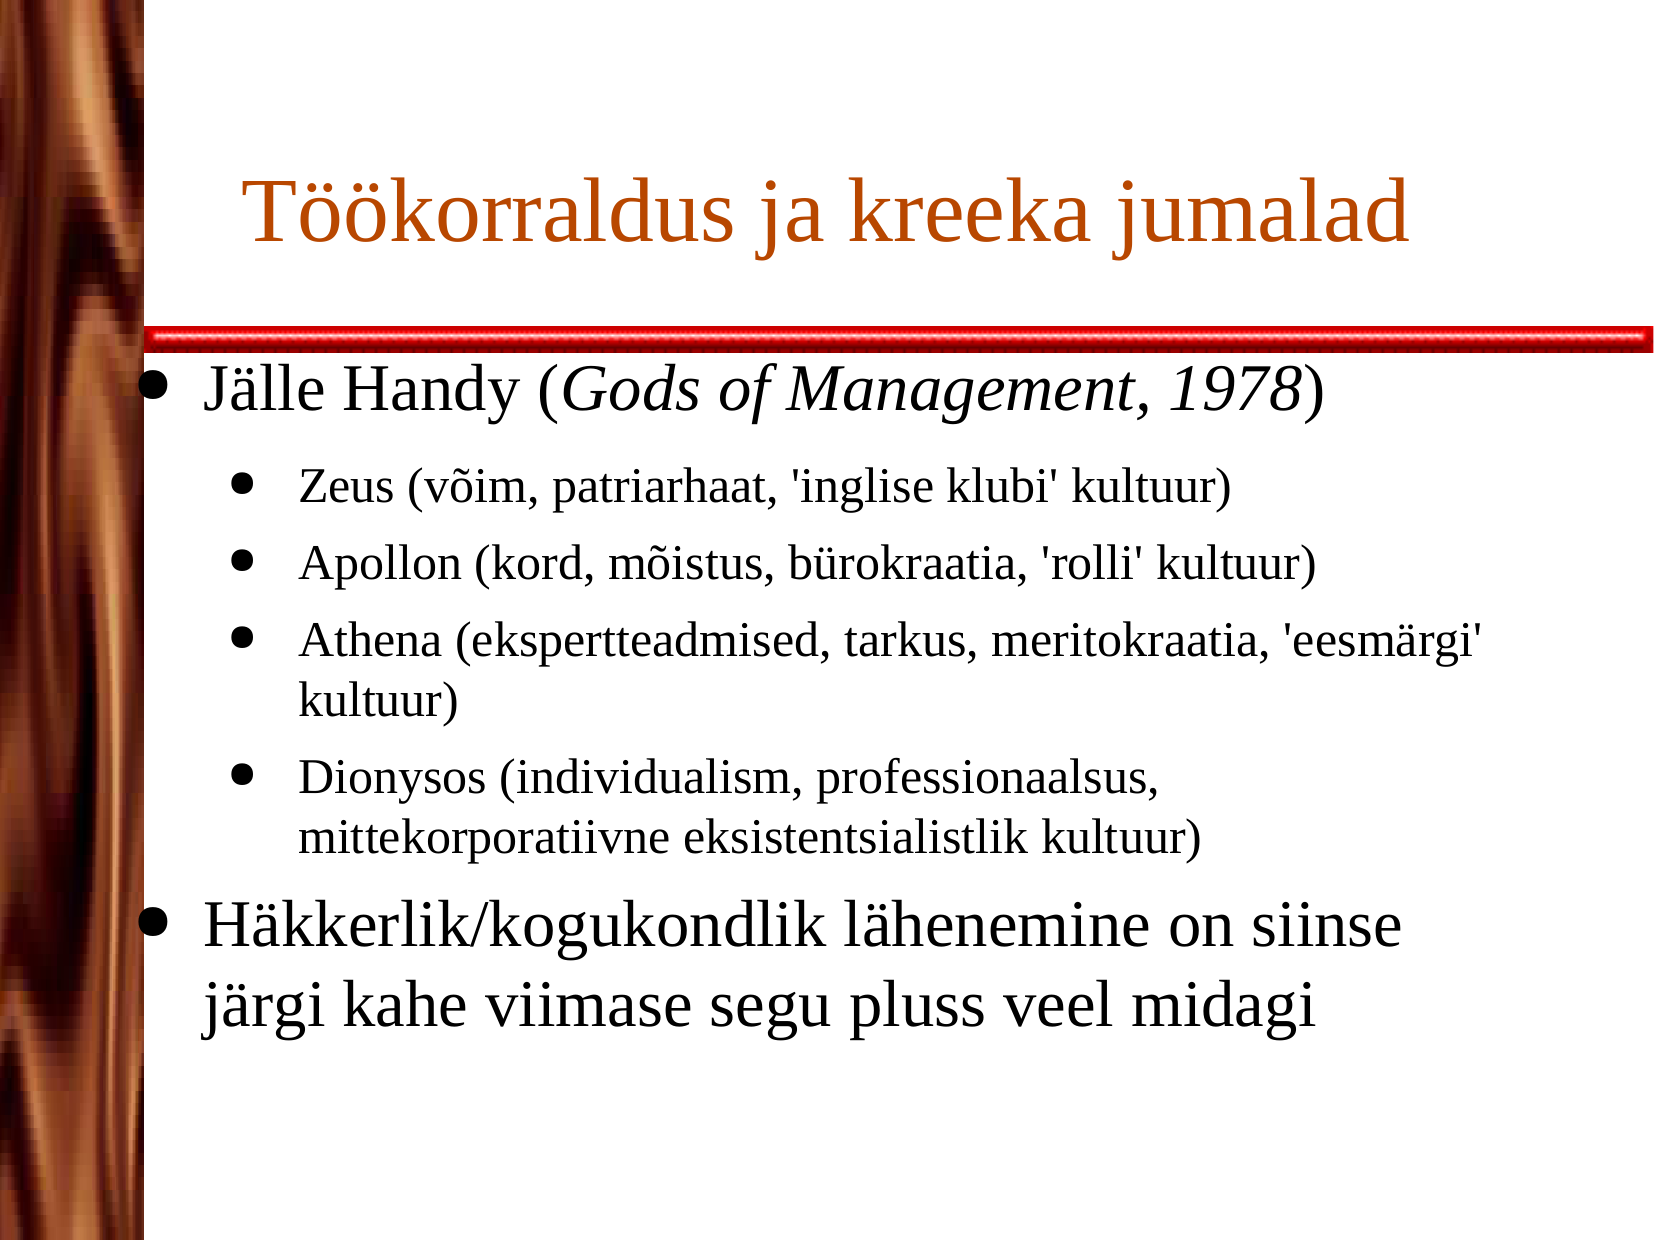

# Töökorraldus ja kreeka jumalad
Jälle Handy (Gods of Management, 1978)
Zeus (võim, patriarhaat, 'inglise klubi' kultuur)
Apollon (kord, mõistus, bürokraatia, 'rolli' kultuur)
Athena (ekspertteadmised, tarkus, meritokraatia, 'eesmärgi' kultuur)
Dionysos (individualism, professionaalsus, mittekorporatiivne eksistentsialistlik kultuur)
Häkkerlik/kogukondlik lähenemine on siinse järgi kahe viimase segu pluss veel midagi